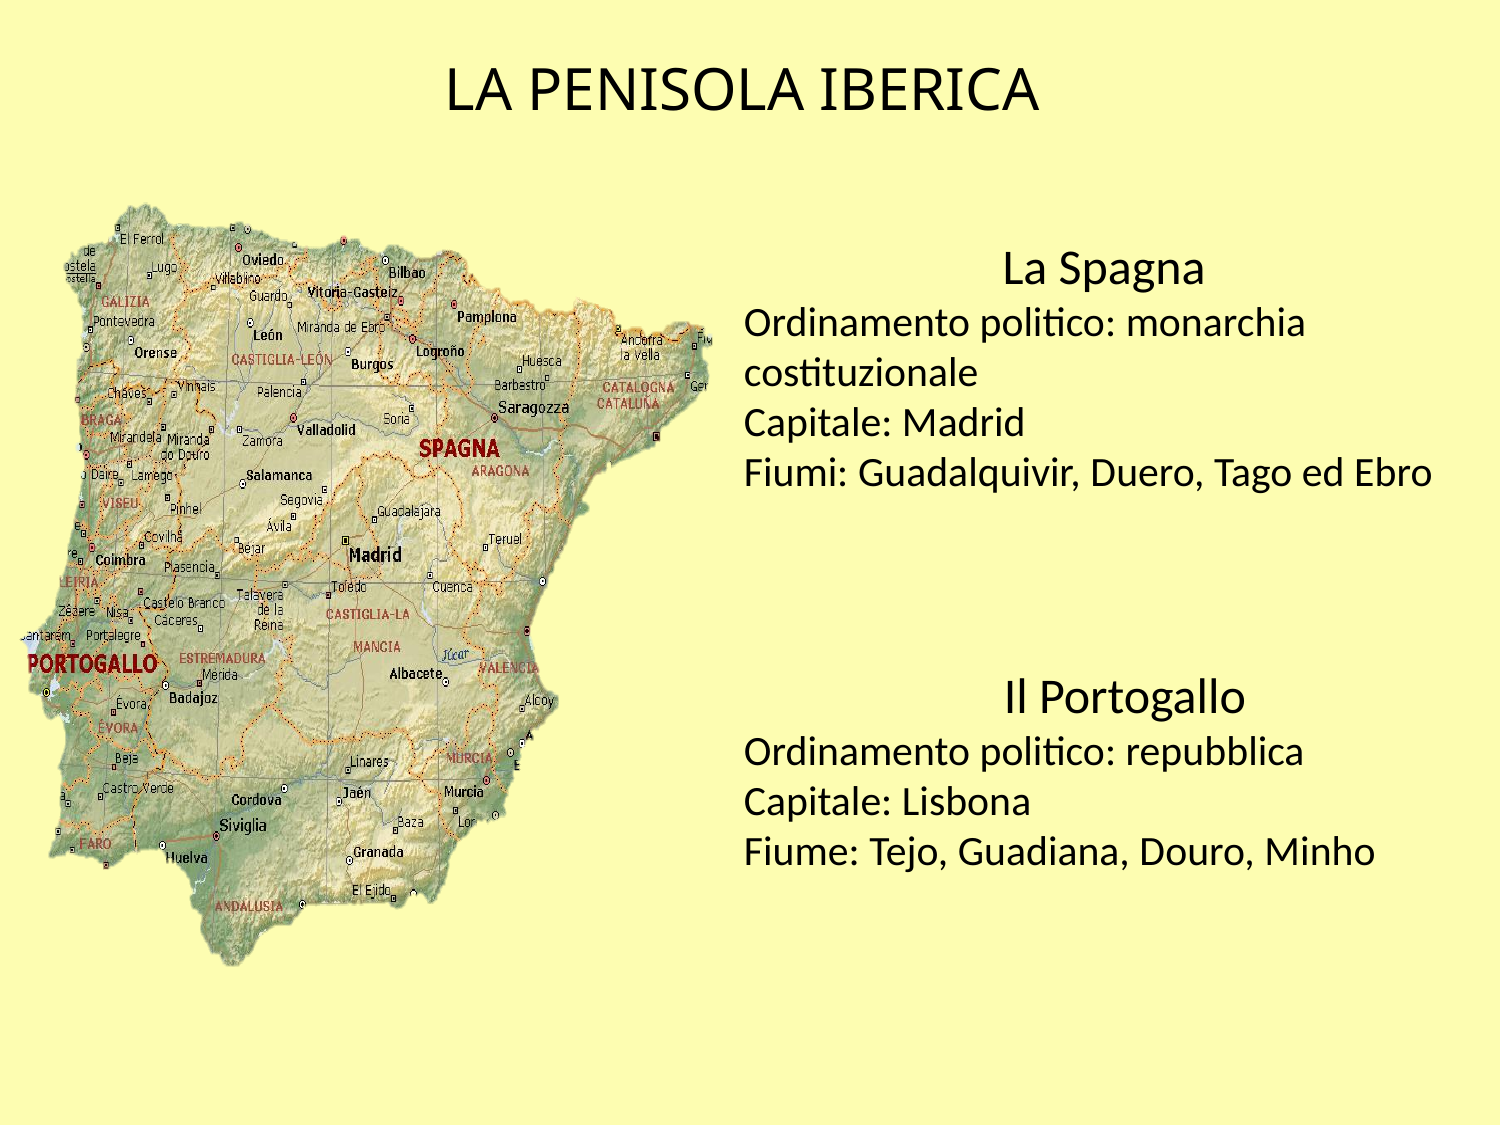

# LA PENISOLA IBERICA
La Spagna
Ordinamento politico: monarchia costituzionale
Capitale: Madrid
Fiumi: Guadalquivir, Duero, Tago ed Ebro
Il Portogallo
Ordinamento politico: repubblica
Capitale: Lisbona
Fiume: Tejo, Guadiana, Douro, Minho